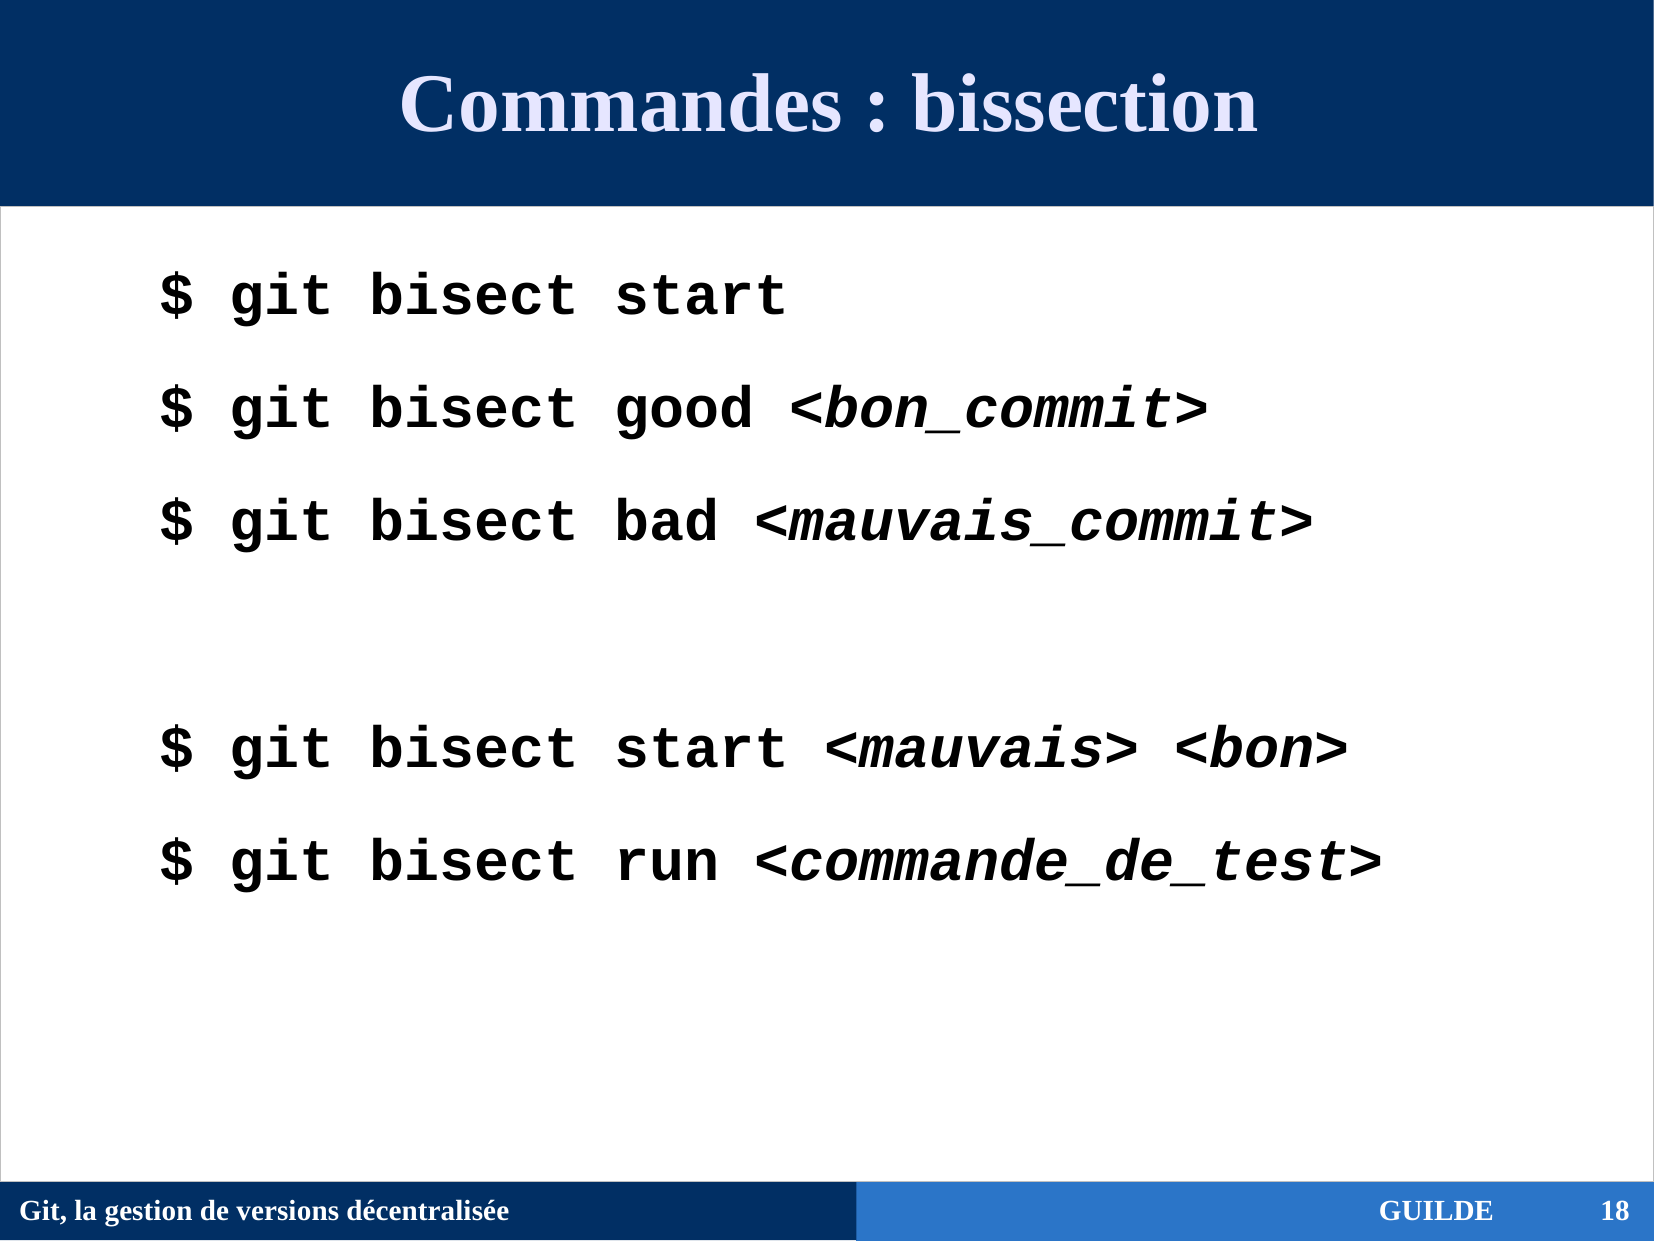

# Commandes : bissection
$ git bisect start
$ git bisect good <bon_commit>
$ git bisect bad <mauvais_commit>
$ git bisect start <mauvais> <bon>
$ git bisect run <commande_de_test>
18